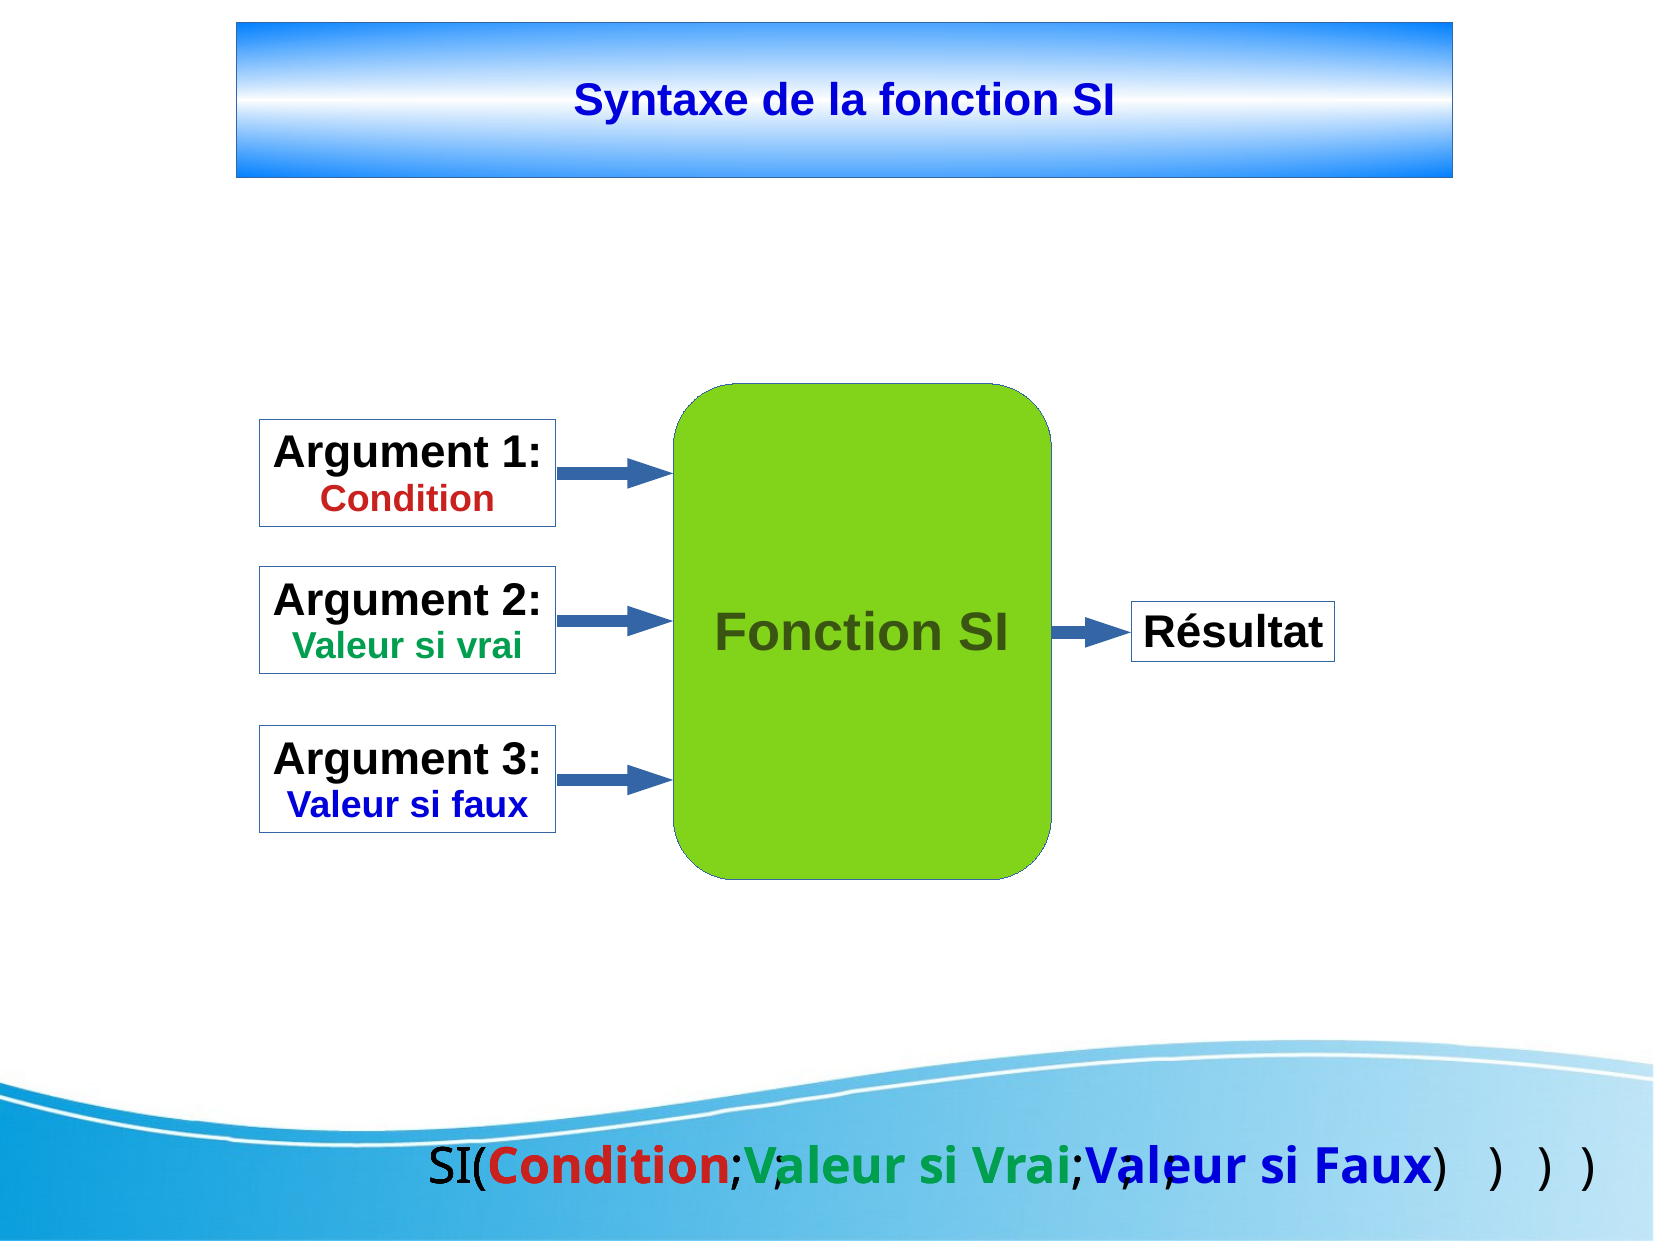

Valeur si Faux
Syntaxe de la fonction SI
Fonction SI
Argument 1:
Condition
Argument 2:
Valeur si vrai
Résultat
Argument 3:
Valeur si faux
SI(Condition;Valeur si Vrai;Valeur si Faux)
SI( ; ; )
SI(Condition; ; )
SI(Condition;Valeur si Vrai; )